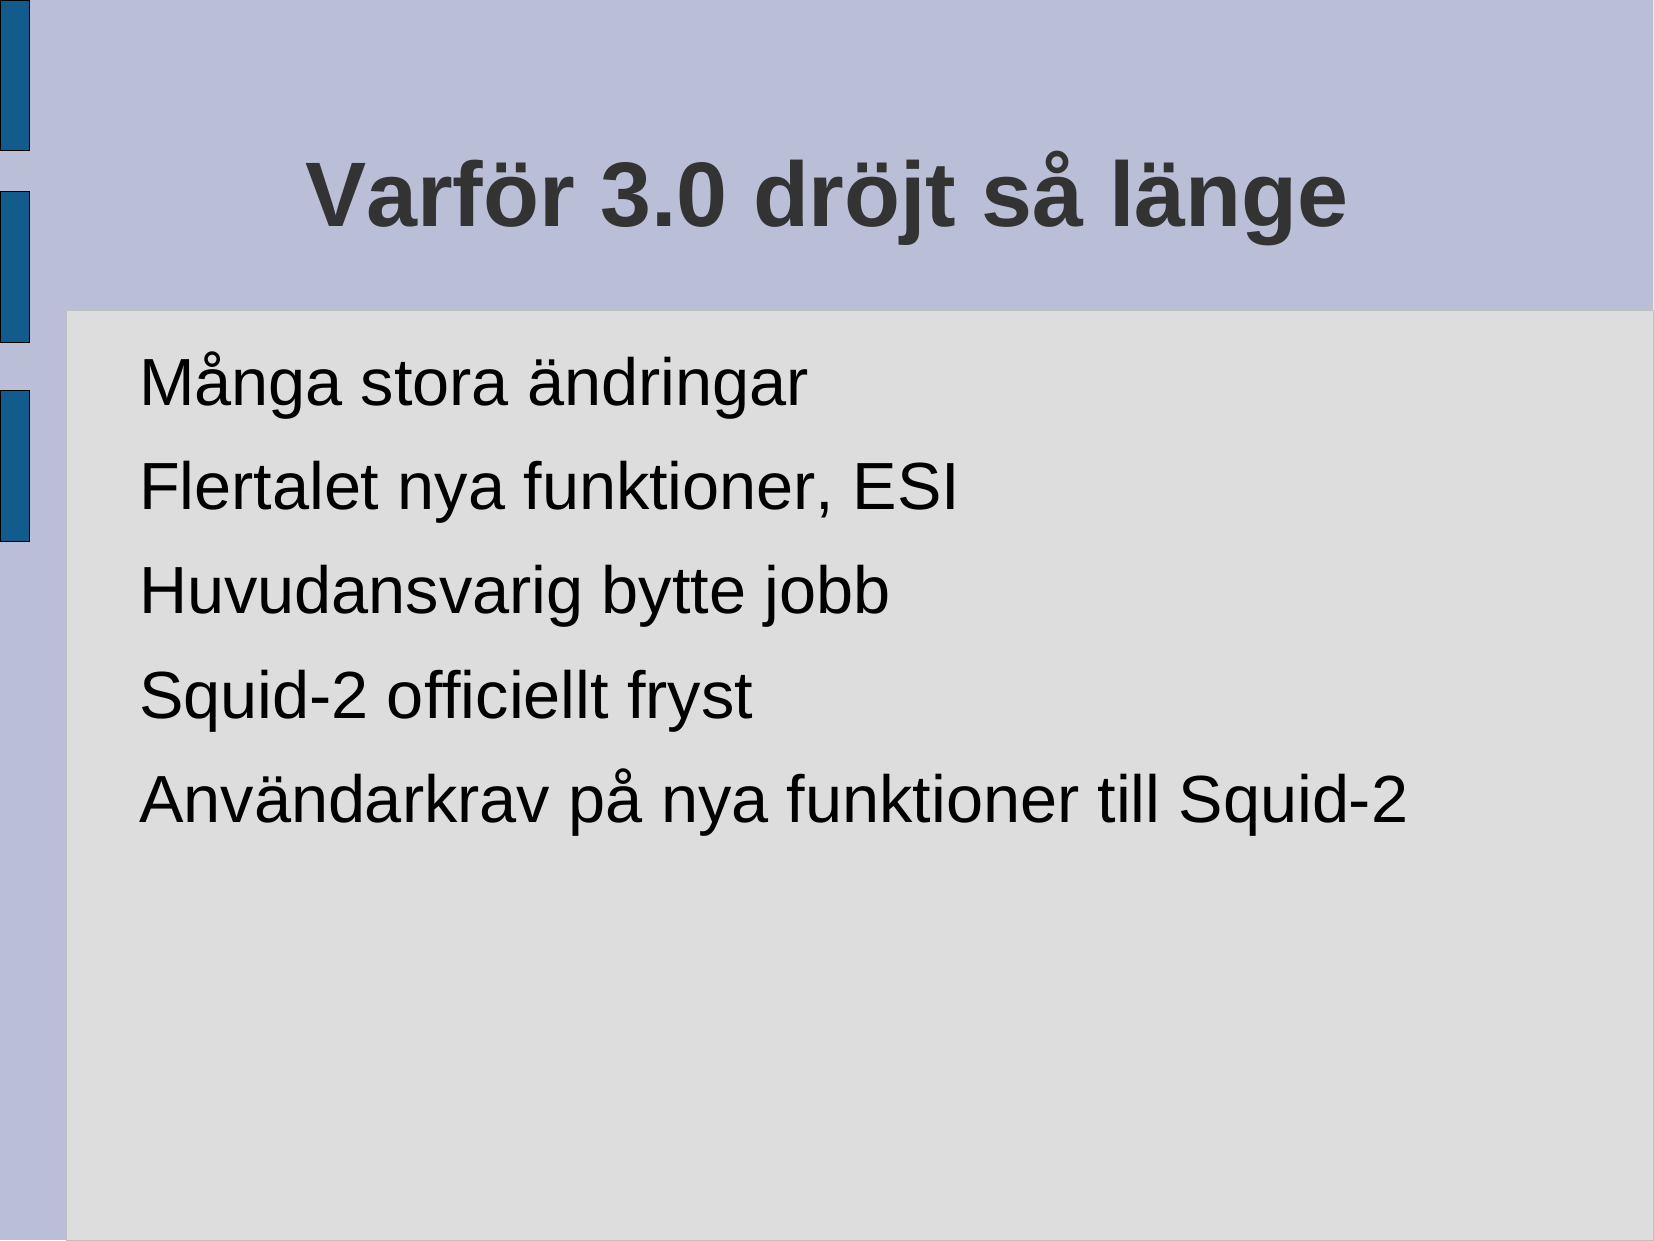

# Varför 3.0 dröjt så länge
Många stora ändringar
Flertalet nya funktioner, ESI
Huvudansvarig bytte jobb
Squid-2 officiellt fryst
Användarkrav på nya funktioner till Squid-2